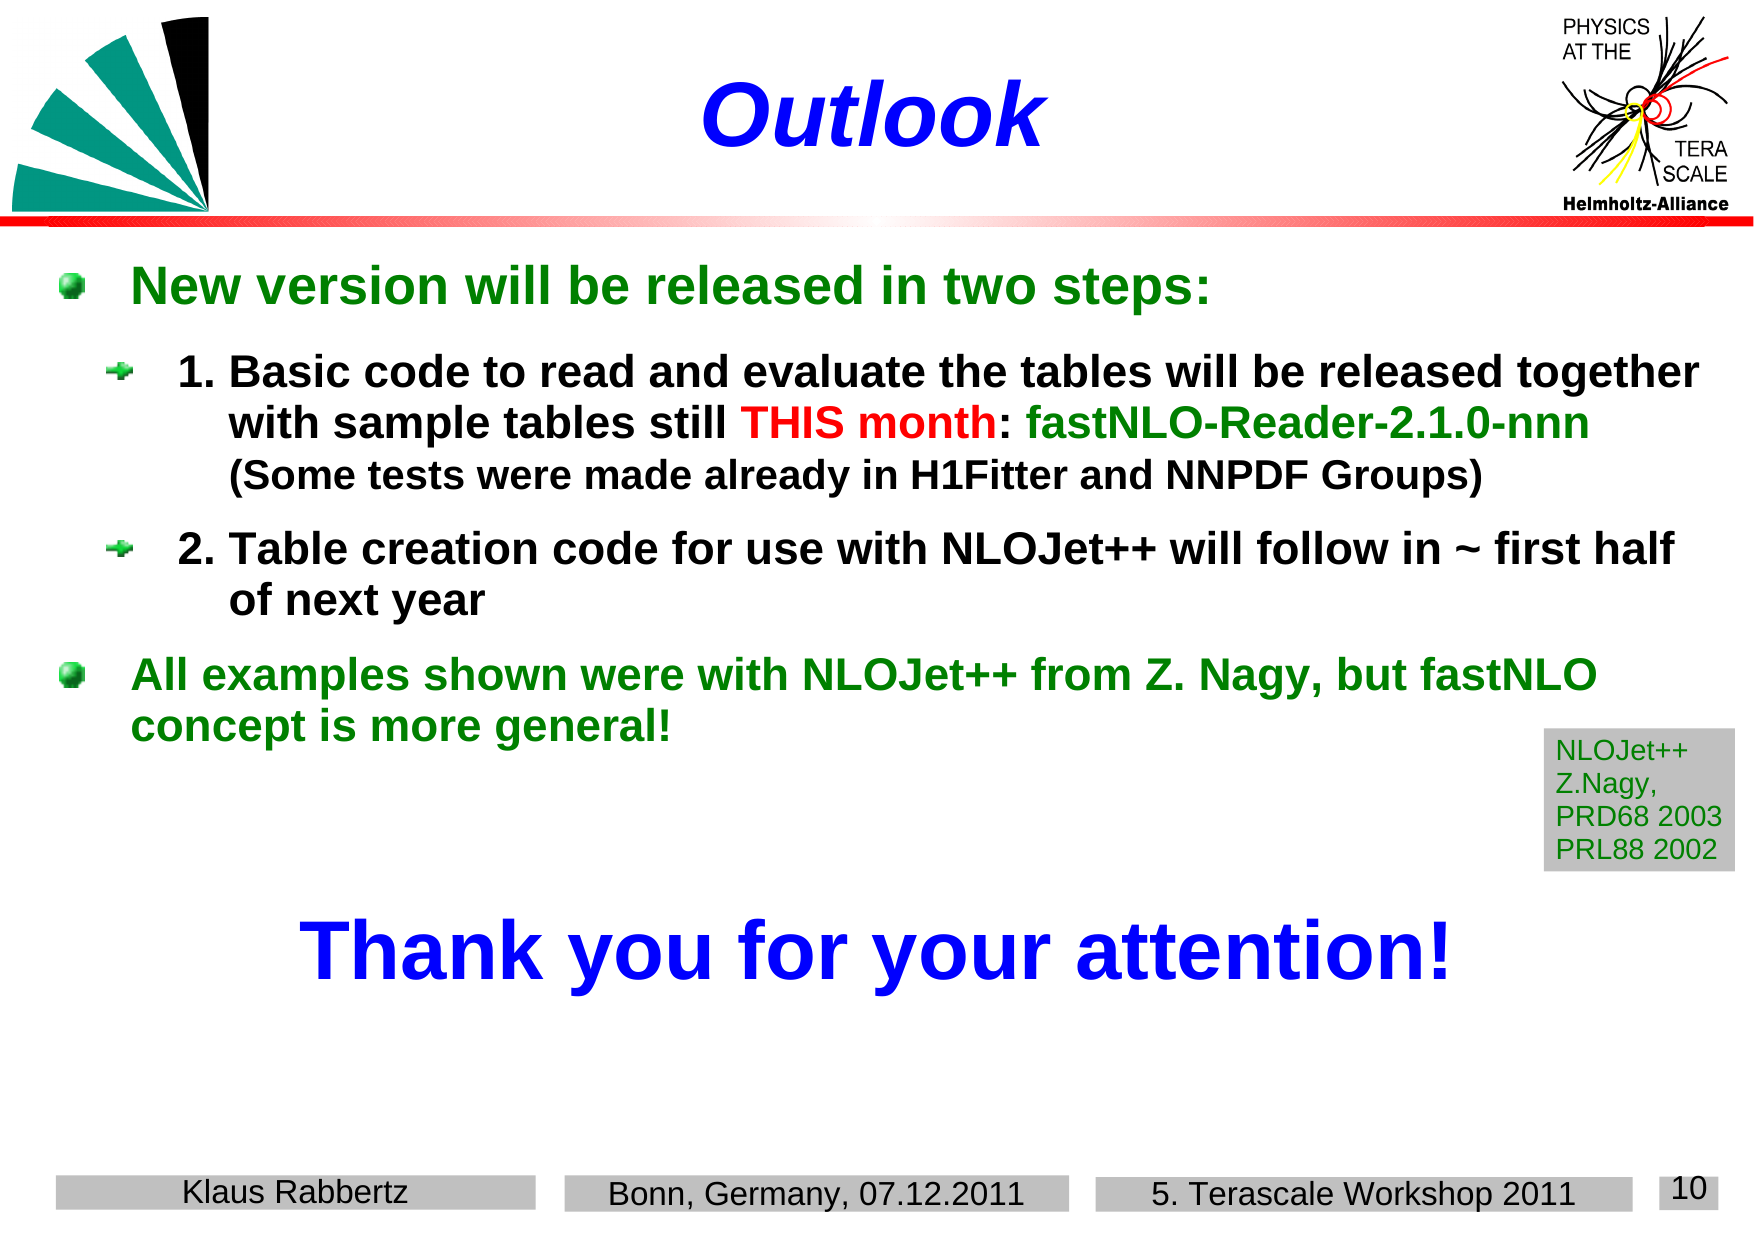

# Outlook
New version will be released in two steps:
1. Basic code to read and evaluate the tables will be released together with sample tables still THIS month: fastNLO-Reader-2.1.0-nnn (Some tests were made already in H1Fitter and NNPDF Groups)
2. Table creation code for use with NLOJet++ will follow in ~ first half of next year
All examples shown were with NLOJet++ from Z. Nagy, but fastNLO concept is more general!
NLOJet++
Z.Nagy,
PRD68 2003
PRL88 2002
Thank you for your attention!